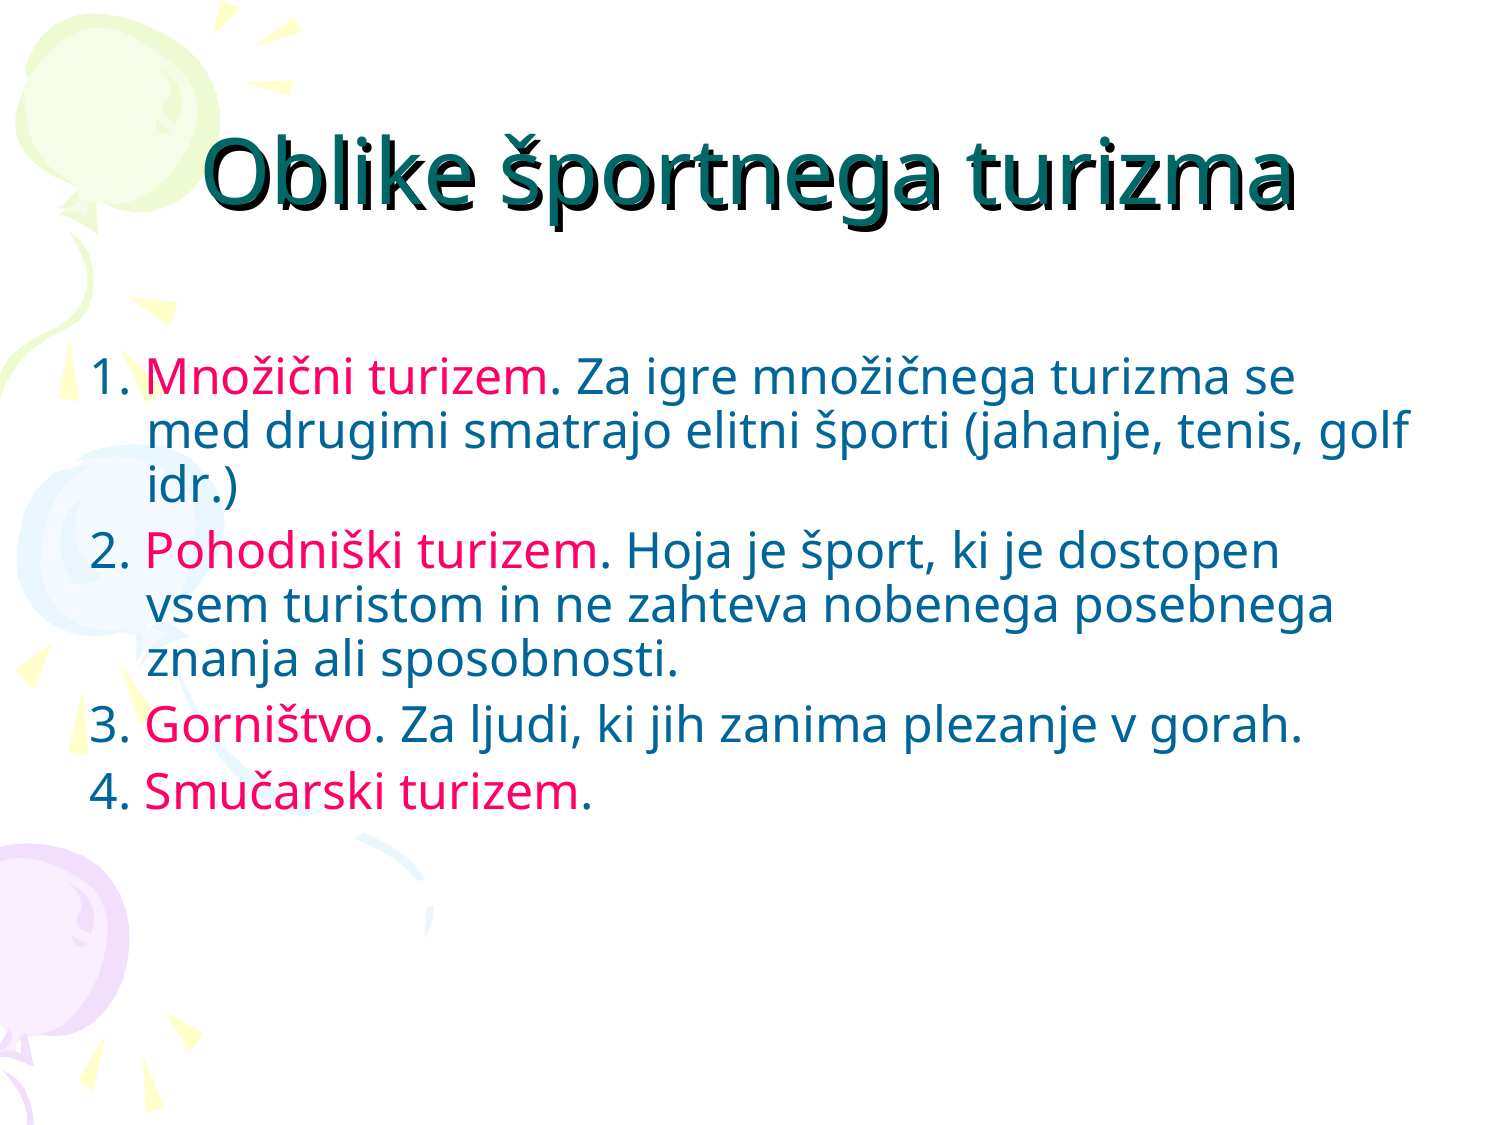

# Oblike športnega turizma
1. Množični turizem. Za igre množičnega turizma se med drugimi smatrajo elitni športi (jahanje, tenis, golf idr.)
2. Pohodniški turizem. Hoja je šport, ki je dostopen vsem turistom in ne zahteva nobenega posebnega znanja ali sposobnosti.
3. Gorništvo. Za ljudi, ki jih zanima plezanje v gorah.
4. Smučarski turizem.